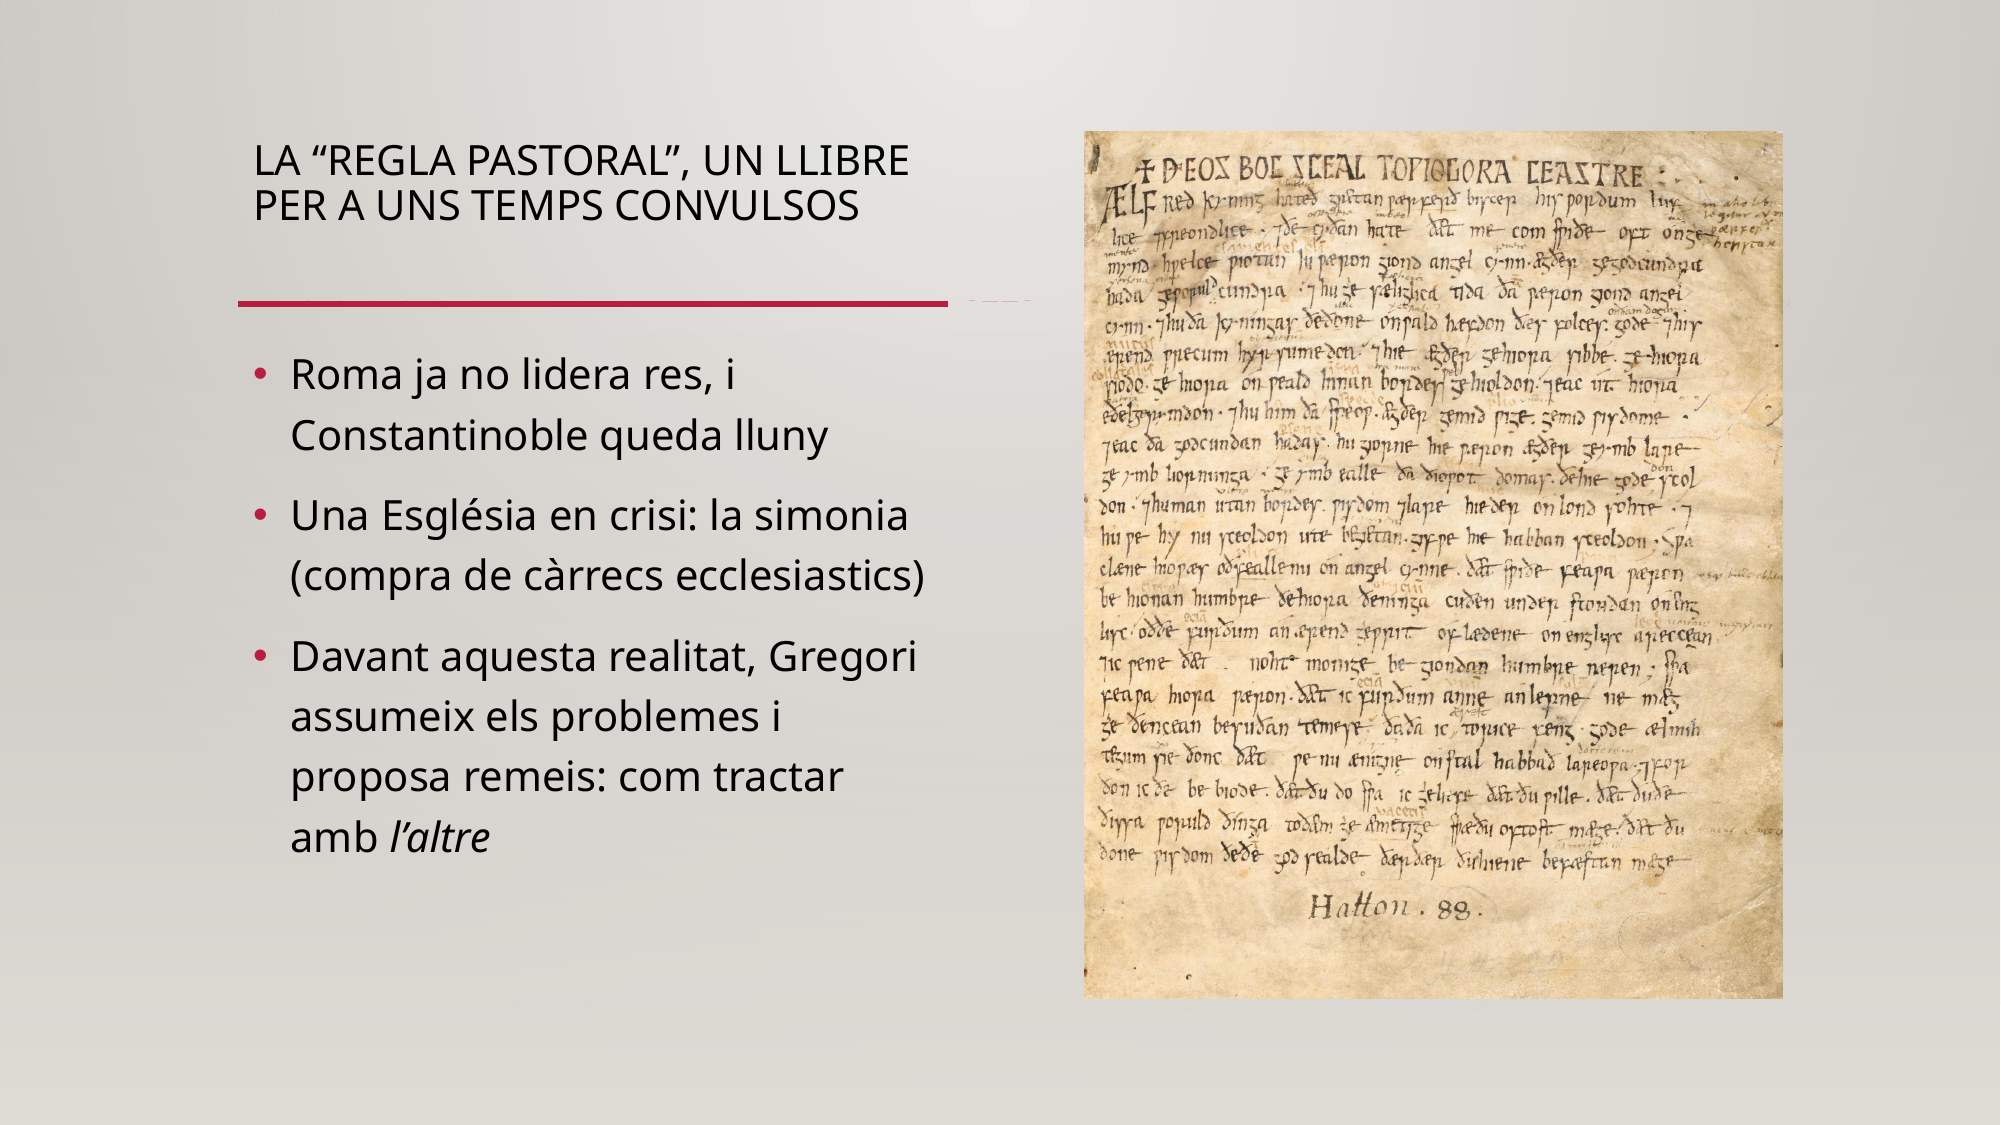

# La “Regla Pastoral”, un llibre per a uns temps convulsos
Roma ja no lidera res, i Constantinoble queda lluny
Una Església en crisi: la simonia (compra de càrrecs ecclesiastics)
Davant aquesta realitat, Gregori assumeix els problemes i proposa remeis: com tractar amb l’altre